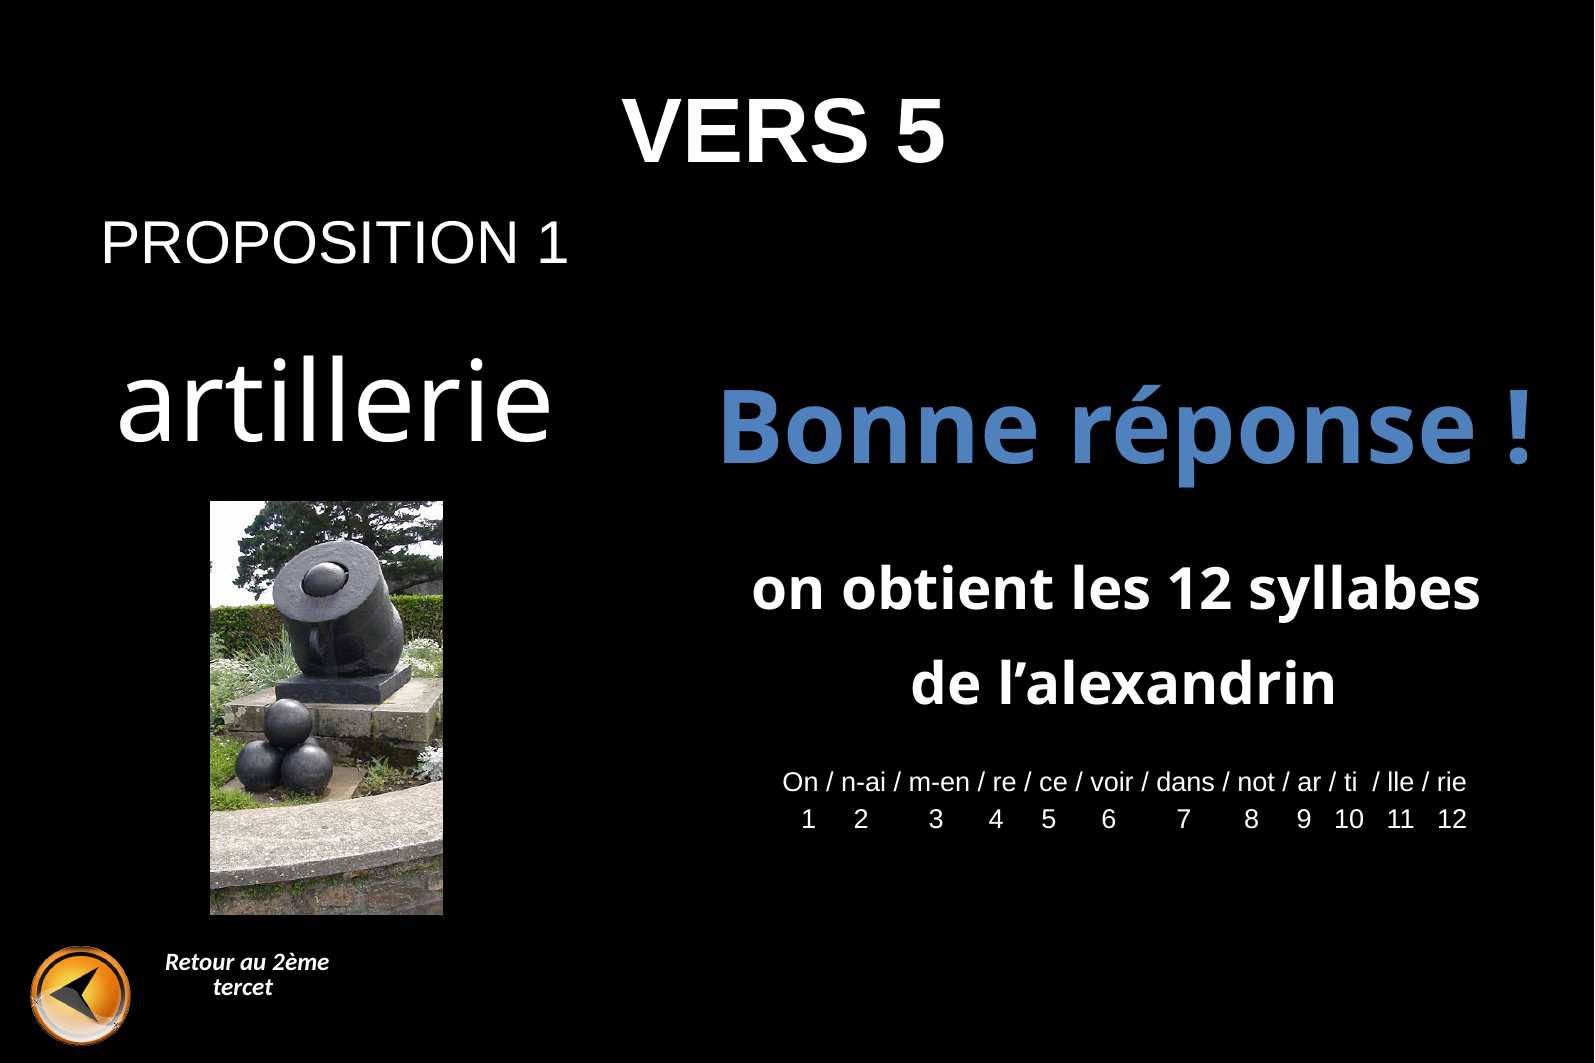

# VERS 5
PROPOSITION 1
artillerie
Bonne réponse !
on obtient les 12 syllabes
de l’alexandrin
On / n-ai / m-en / re / ce / voir / dans / not / ar / ti / lle / rie
 1 2 3 4 5 6 7 8 9 10 11 12
Retour au 2ème tercet